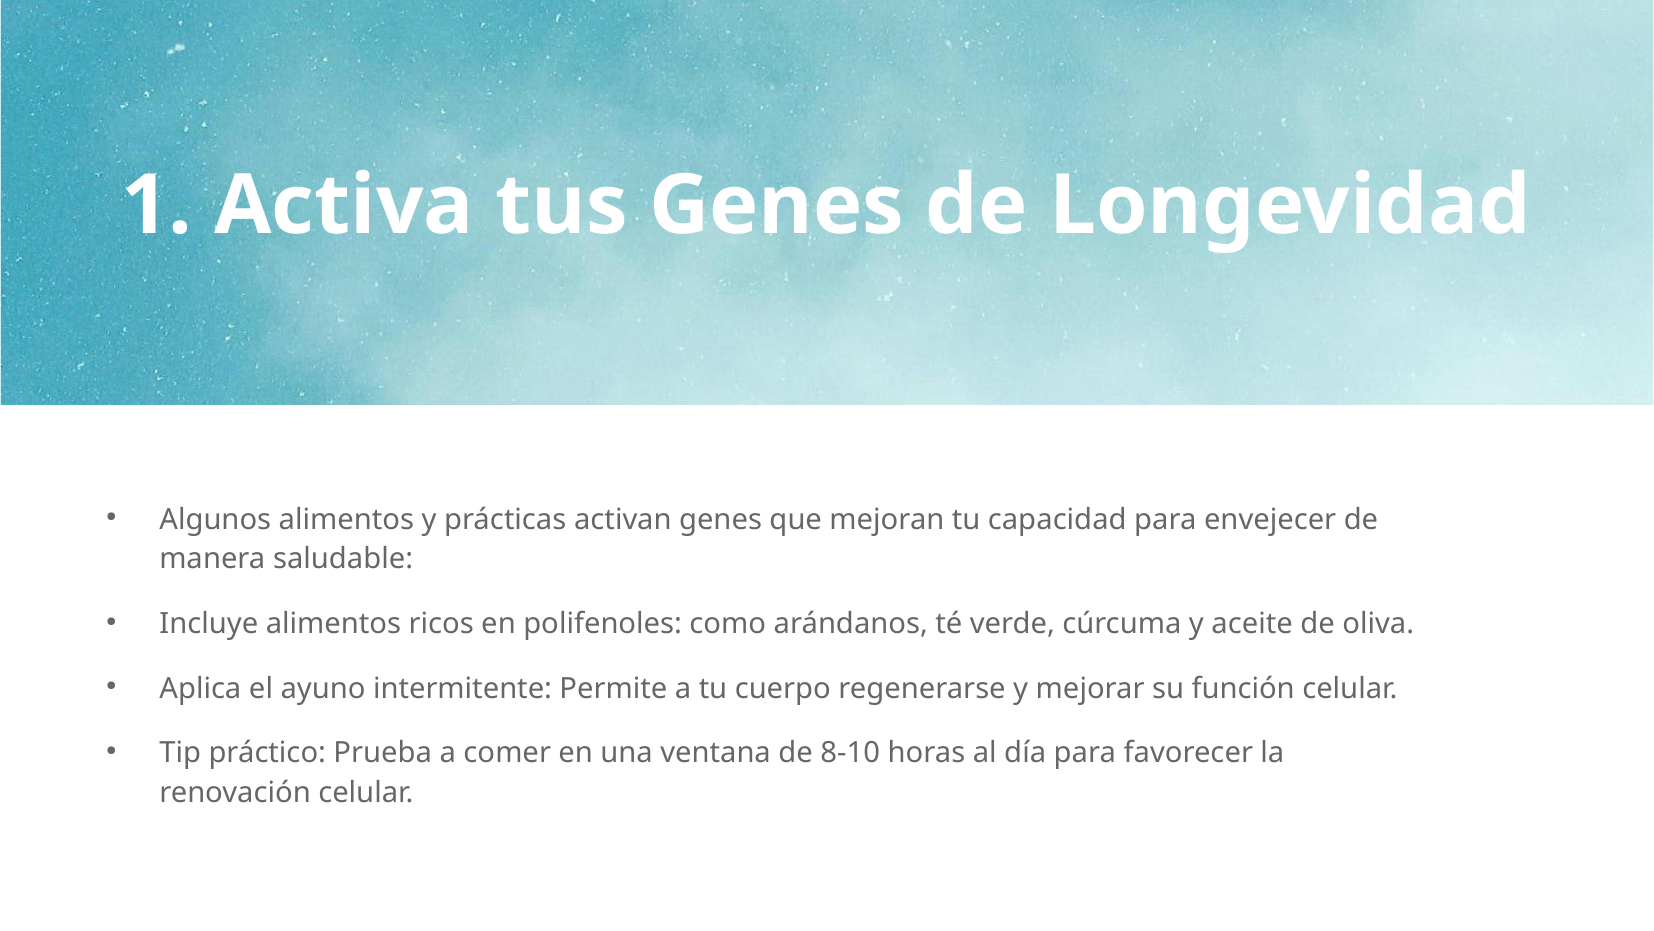

1. Activa tus Genes de Longevidad
# Algunos alimentos y prácticas activan genes que mejoran tu capacidad para envejecer de manera saludable:
Incluye alimentos ricos en polifenoles: como arándanos, té verde, cúrcuma y aceite de oliva.
Aplica el ayuno intermitente: Permite a tu cuerpo regenerarse y mejorar su función celular.
Tip práctico: Prueba a comer en una ventana de 8-10 horas al día para favorecer la renovación celular.